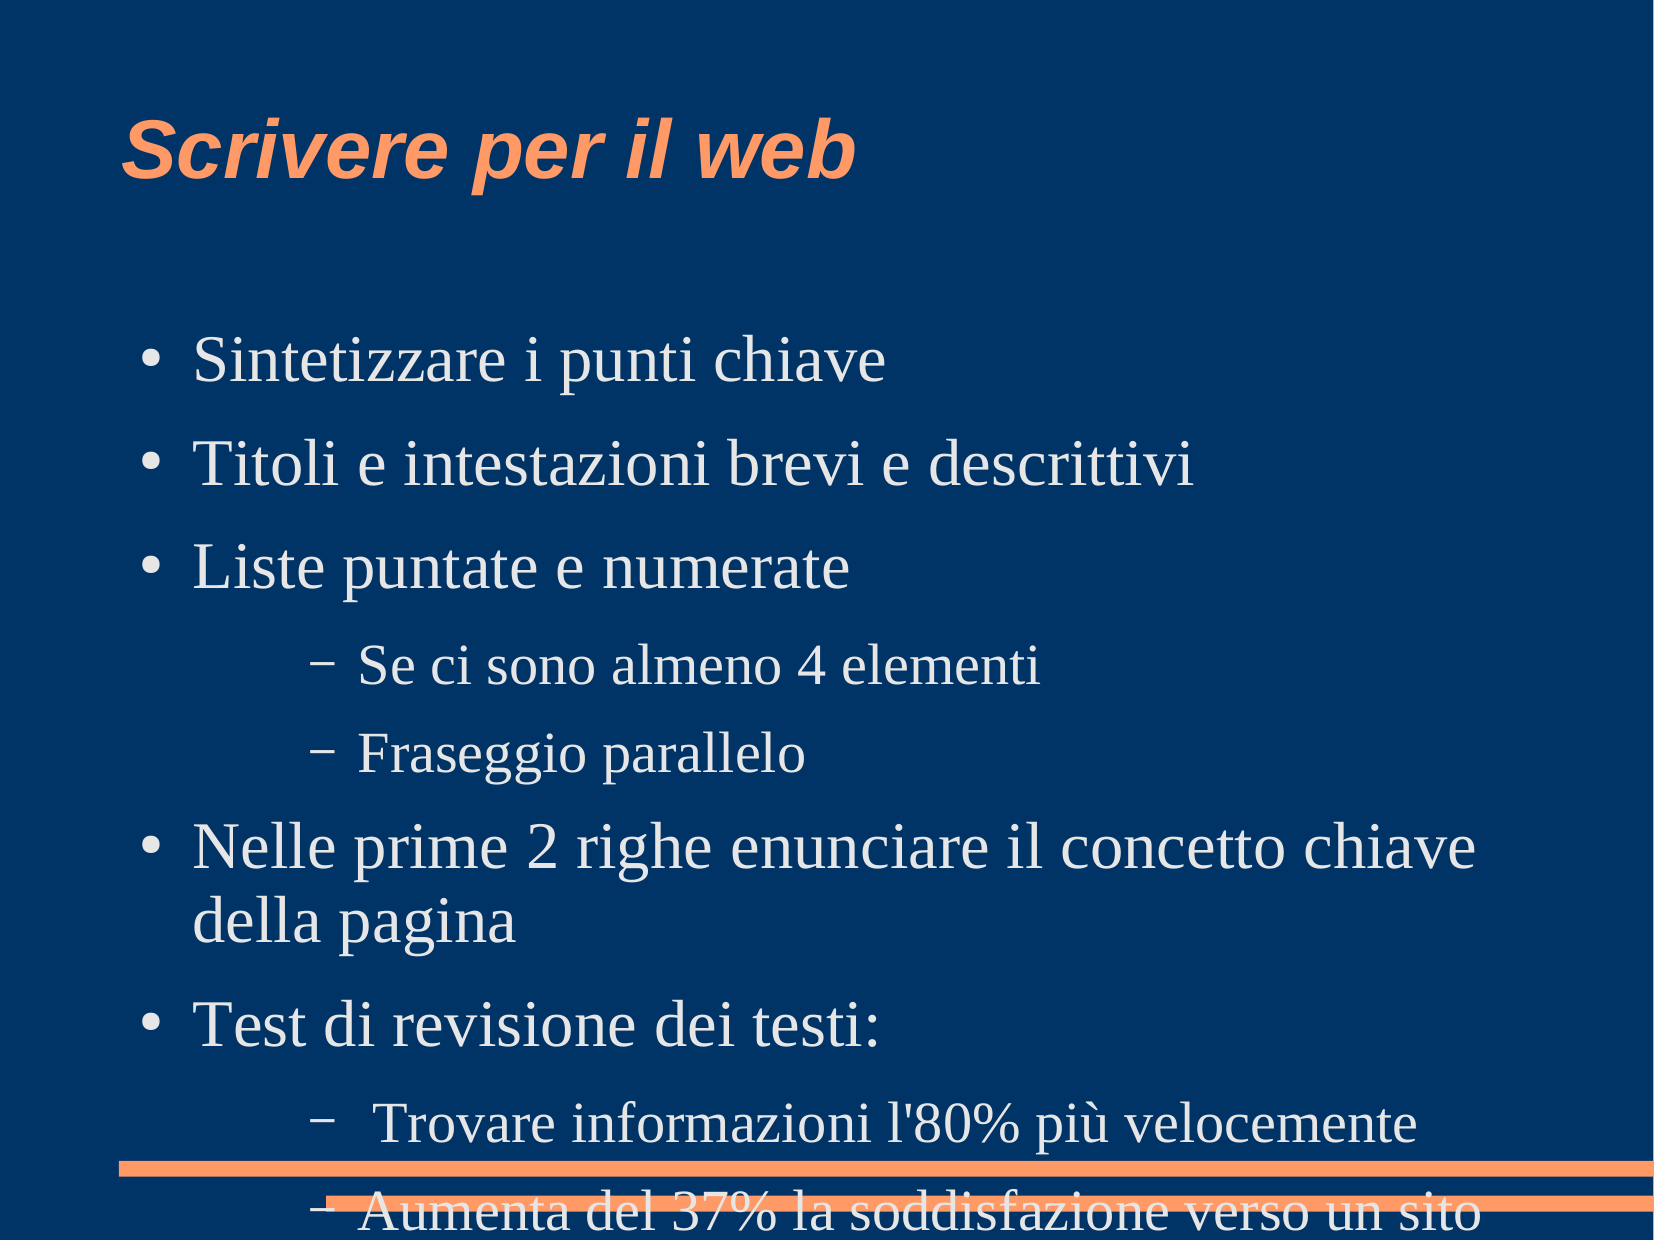

# Scrivere per il web
Sintetizzare i punti chiave
Titoli e intestazioni brevi e descrittivi
Liste puntate e numerate
Se ci sono almeno 4 elementi
Fraseggio parallelo
Nelle prime 2 righe enunciare il concetto chiave della pagina
Test di revisione dei testi:
 Trovare informazioni l'80% più velocemente
Aumenta del 37% la soddisfazione verso un sito